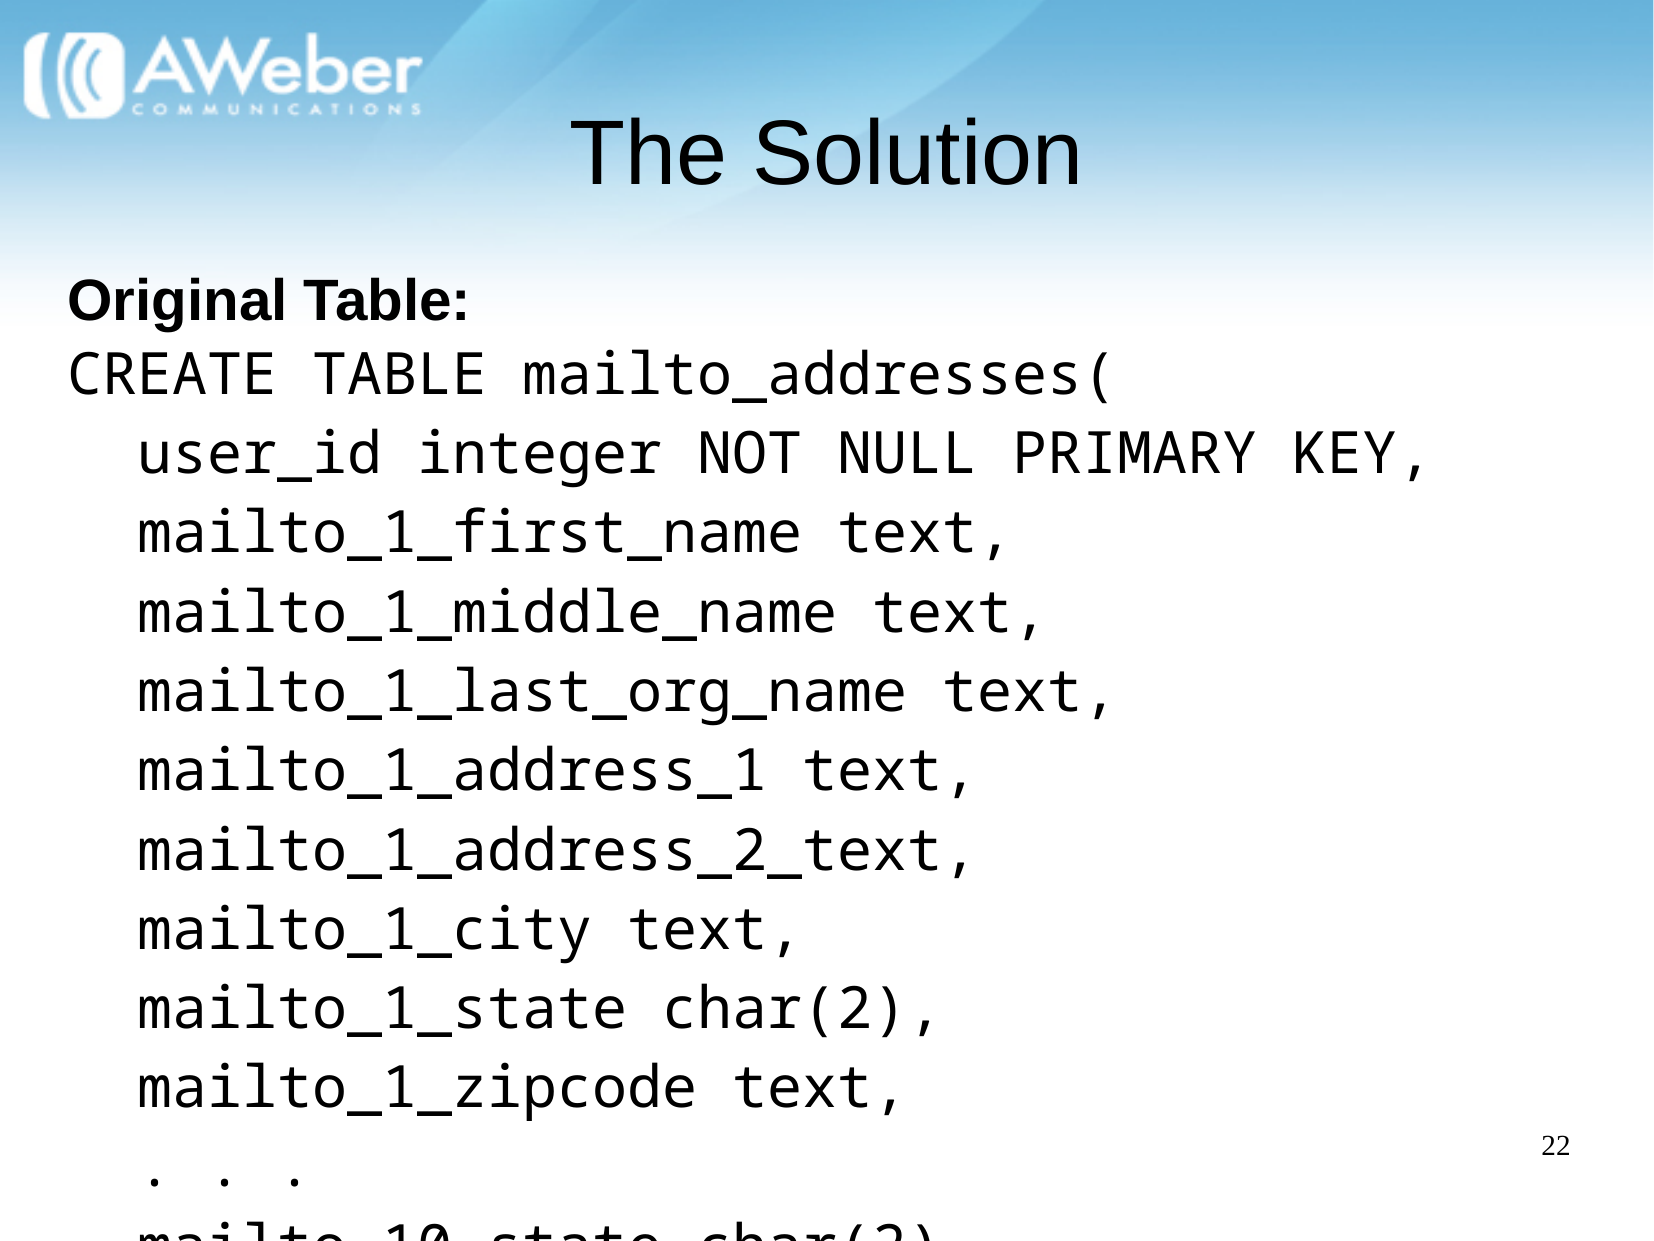

# The Solution
Original Table:
CREATE TABLE mailto_addresses(
 user_id integer NOT NULL PRIMARY KEY,
 mailto_1_first_name text,
 mailto_1_middle_name text,
 mailto_1_last_org_name text,
 mailto_1_address_1 text,
 mailto_1_address_2_text,
 mailto_1_city text,
 mailto_1_state char(2),
 mailto_1_zipcode text,
 . . .
 mailto_10_state char(2),
 mailto_10_zipcode text);
22